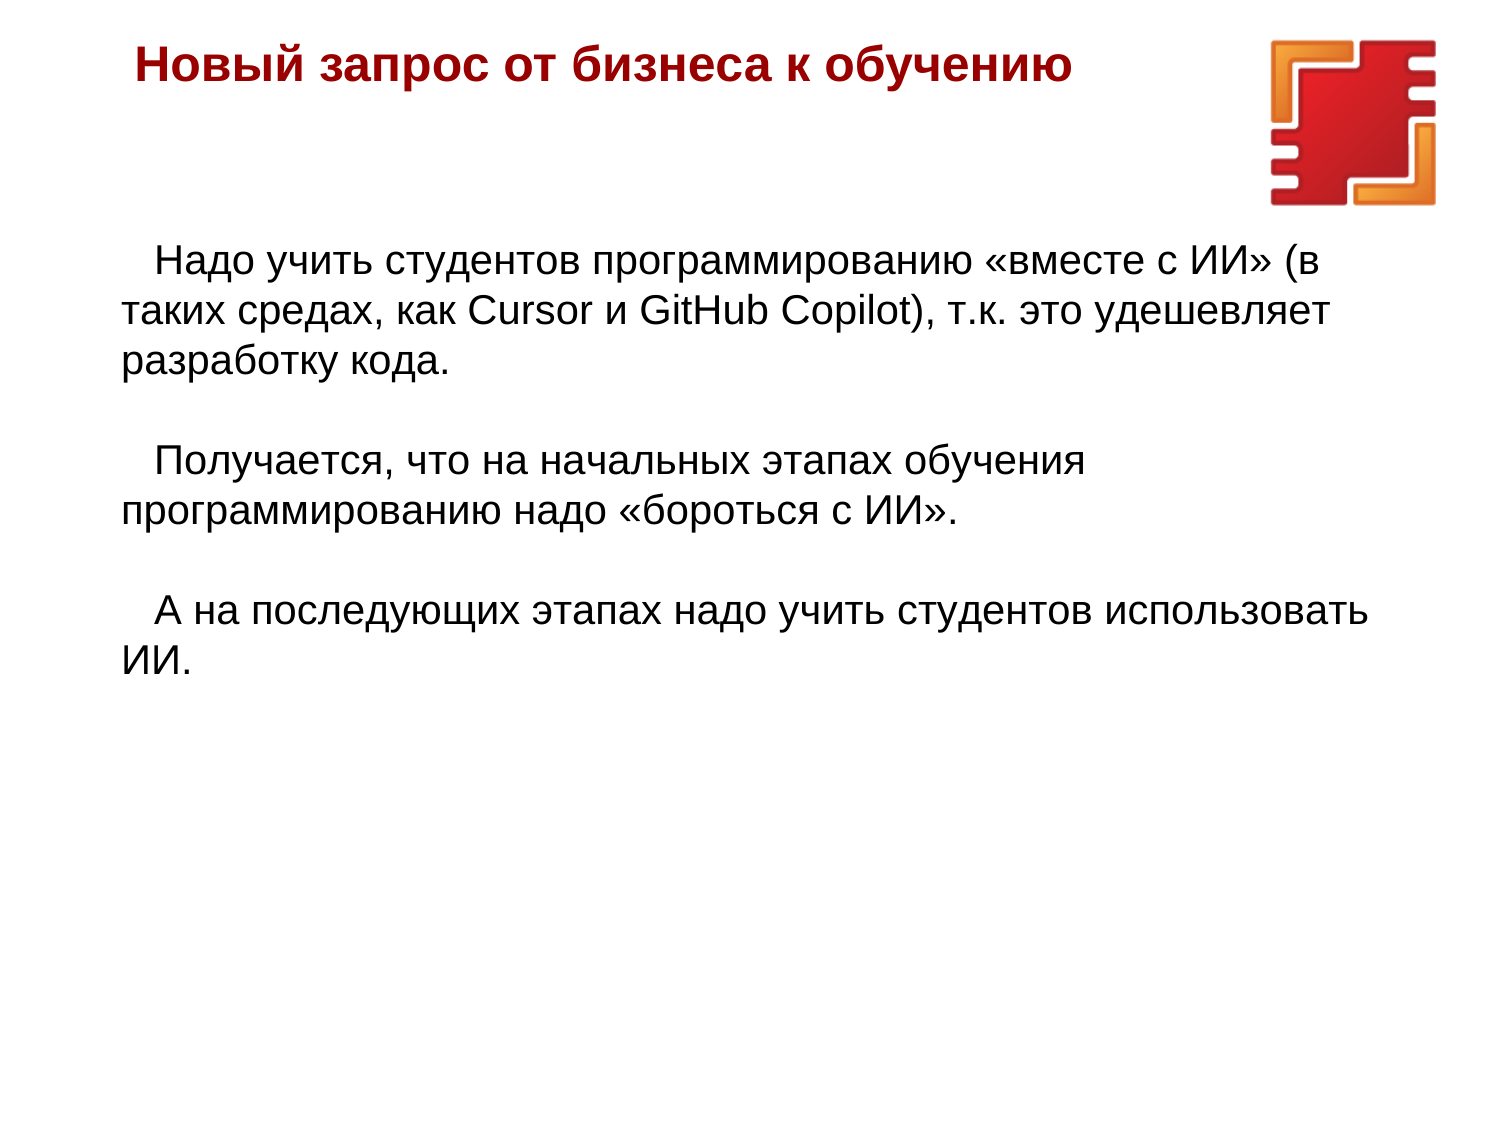

Новый запрос от бизнеса к обучению
Надо учить студентов программированию «вместе с ИИ» (в таких средах, как Cursor и GitHub Copilot), т.к. это удешевляет разработку кода.
Получается, что на начальных этапах обучения программированию надо «бороться с ИИ».
А на последующих этапах надо учить студентов использовать ИИ.